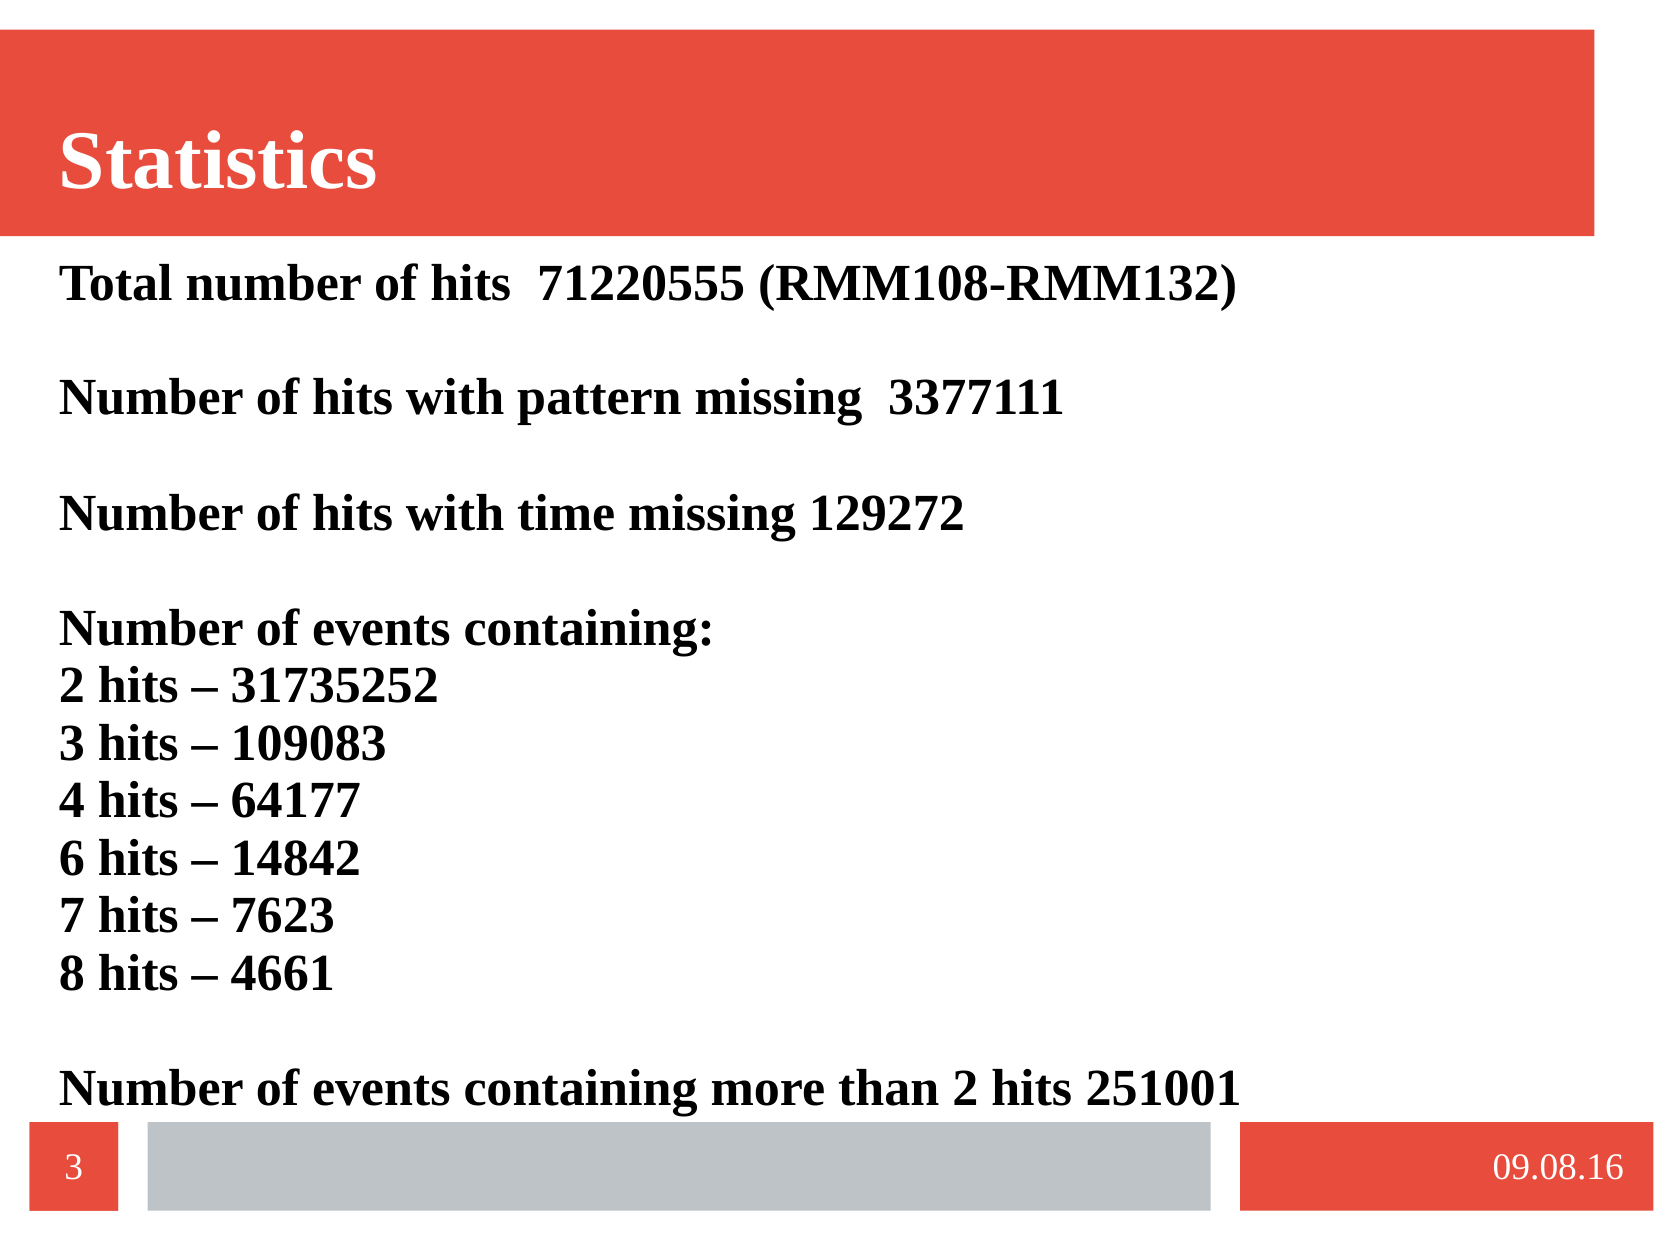

# Statistics
Total number of hits 71220555 (RMM108-RMM132)
Number of hits with pattern missing 3377111
Number of hits with time missing 129272
Number of events containing:
2 hits – 31735252
3 hits – 109083
4 hits – 64177
6 hits – 14842
7 hits – 7623
8 hits – 4661
Number of events containing more than 2 hits 251001
3
09.08.16